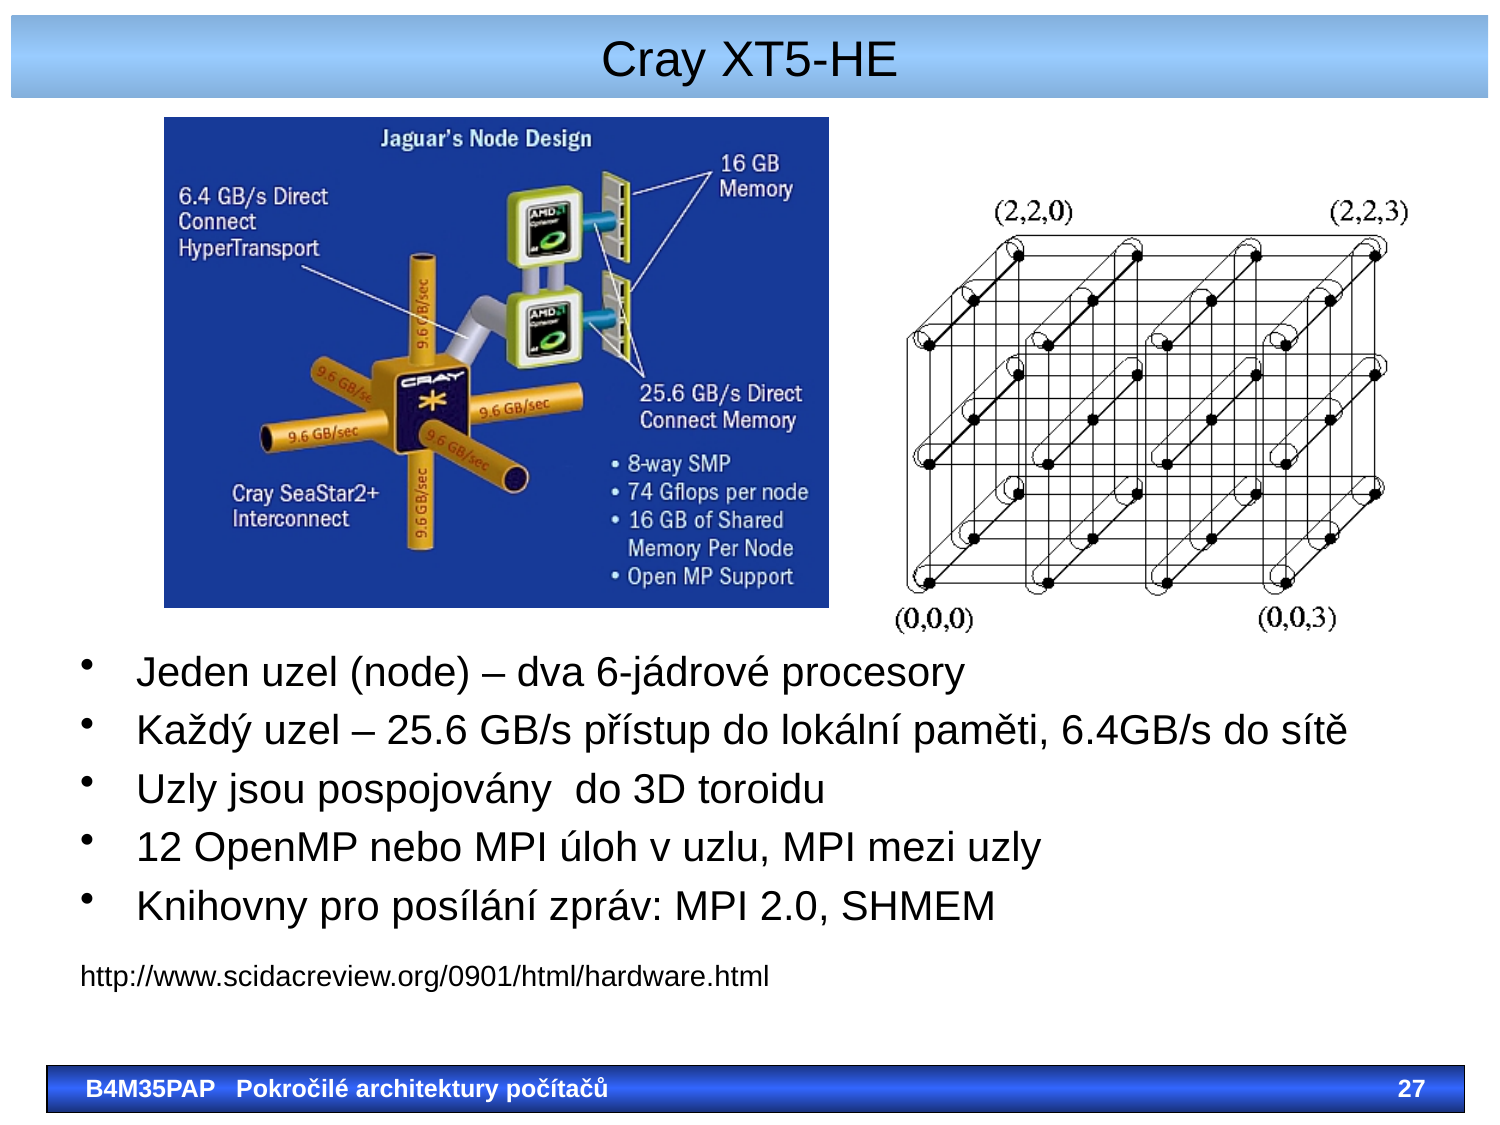

# Cray XT5-HE
Jeden uzel (node) – dva 6-jádrové procesory
Každý uzel – 25.6 GB/s přístup do lokální paměti, 6.4GB/s do sítě
Uzly jsou pospojovány do 3D toroidu
12 OpenMP nebo MPI úloh v uzlu, MPI mezi uzly
Knihovny pro posílání zpráv: MPI 2.0, SHMEM
http://www.scidacreview.org/0901/html/hardware.html
B4M35PAP Pokročilé architektury počítačů